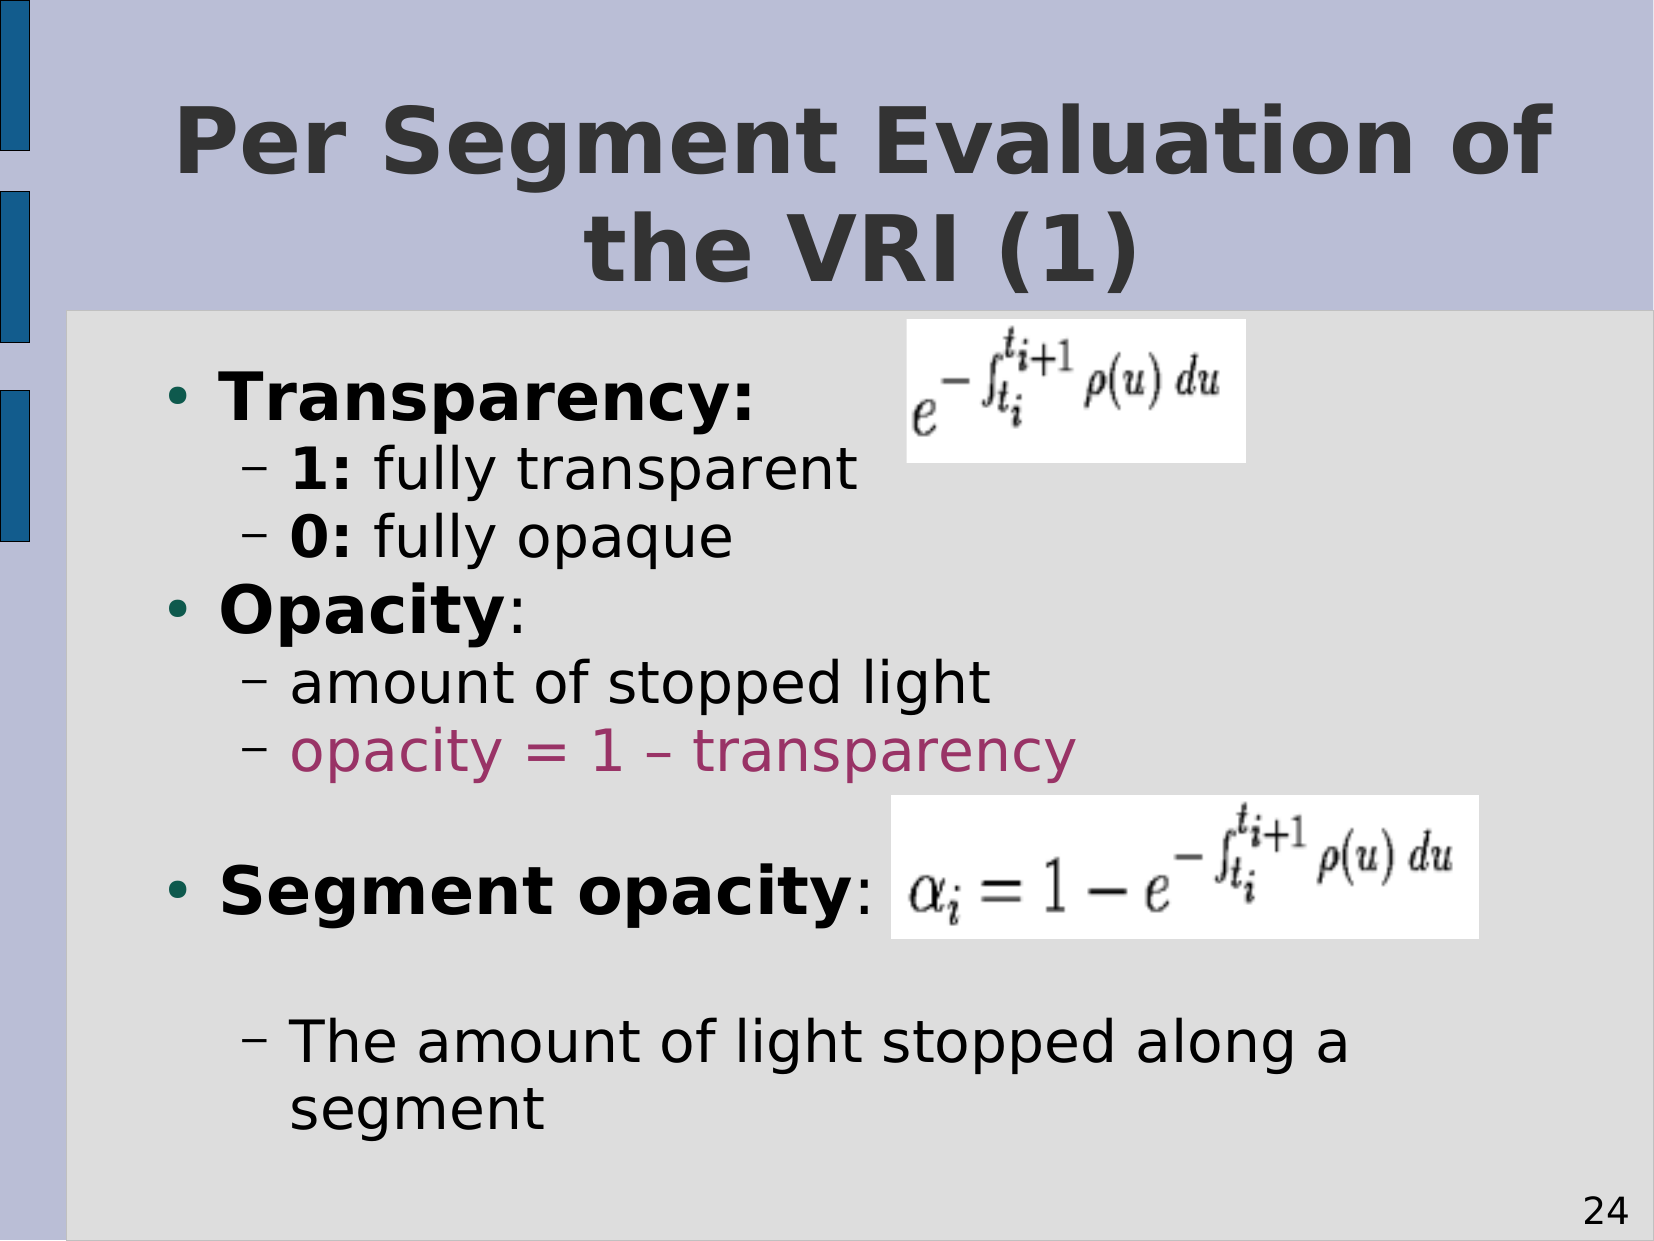

# Per Segment Evaluation of the VRI (1)
Transparency:
1: fully transparent
0: fully opaque
Opacity:
amount of stopped light
opacity = 1 – transparency
Segment opacity:
The amount of light stopped along a segment